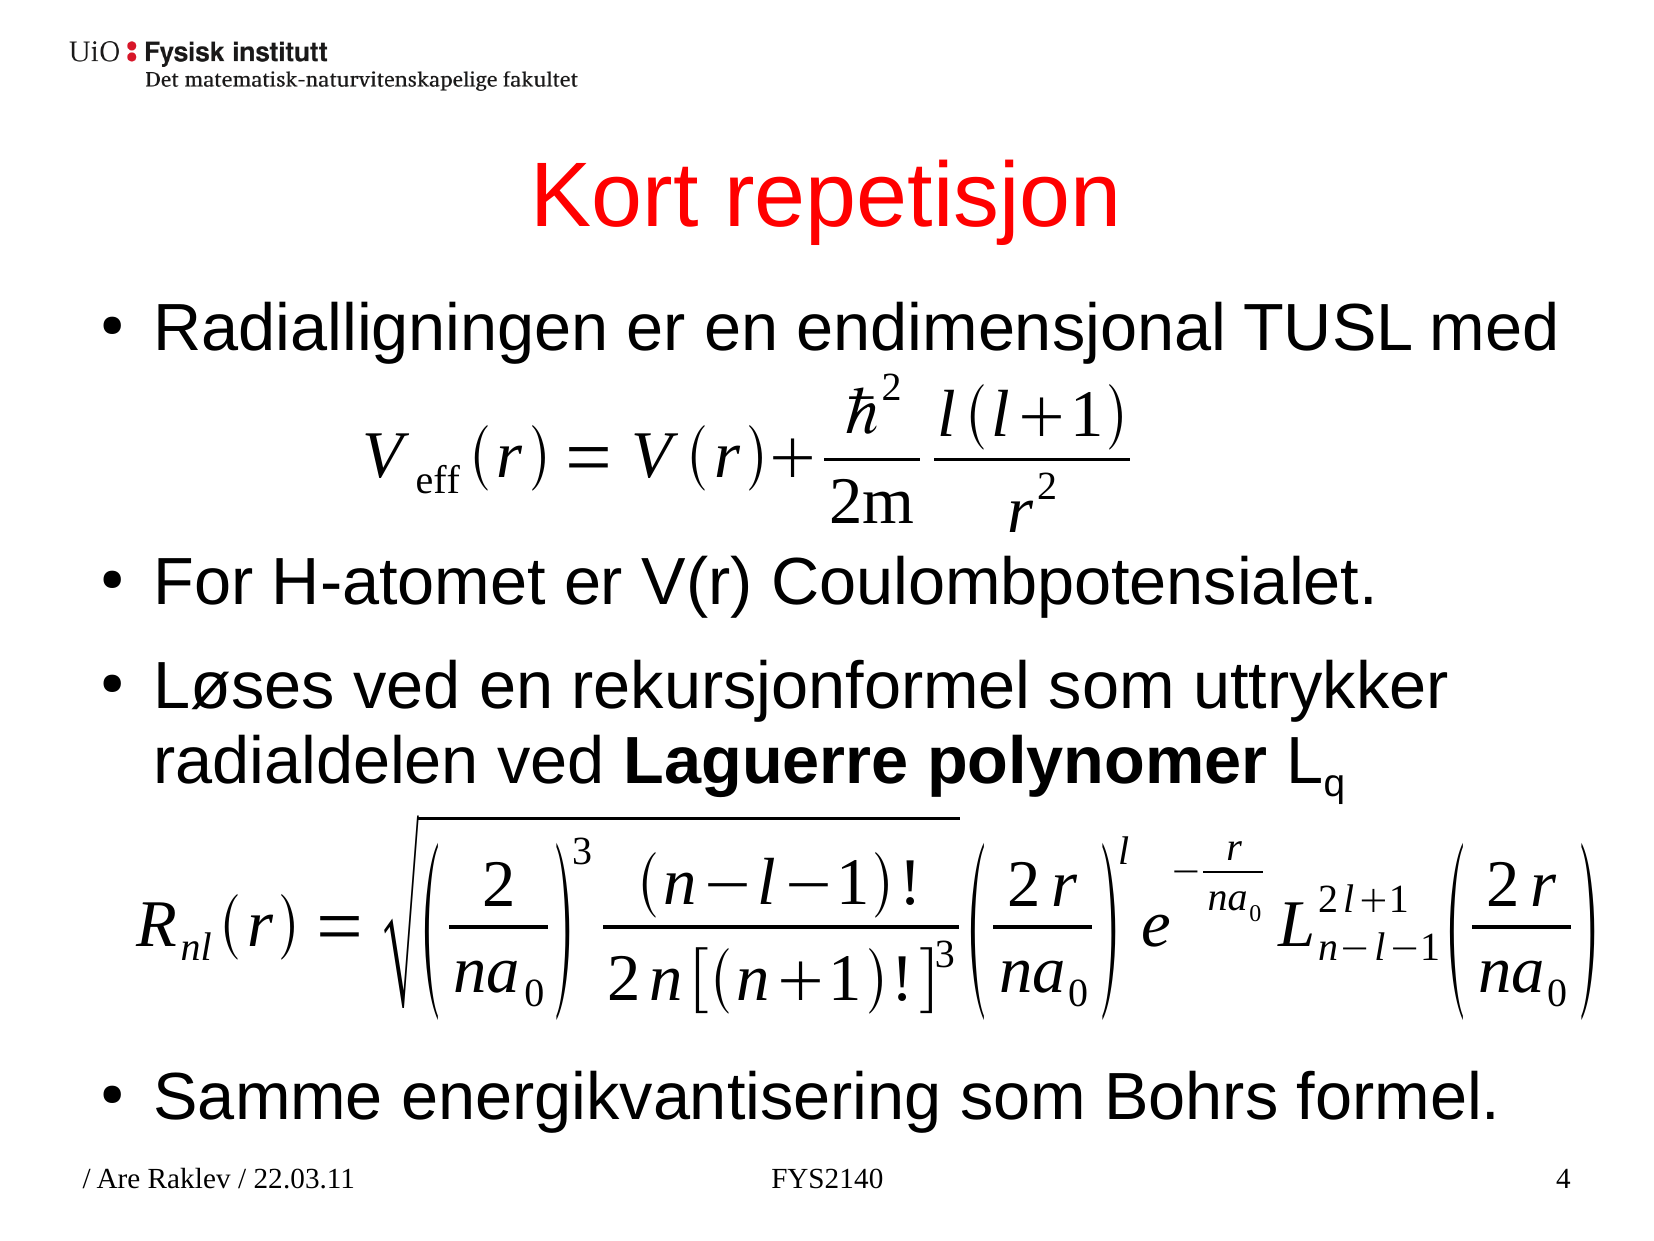

# Kort repetisjon
Radialligningen er en endimensjonal TUSL med
For H-atomet er V(r) Coulombpotensialet.
Løses ved en rekursjonformel som uttrykker radialdelen ved Laguerre polynomer Lq
Samme energikvantisering som Bohrs formel.
/ Are Raklev / 22.03.11
FYS2140
4